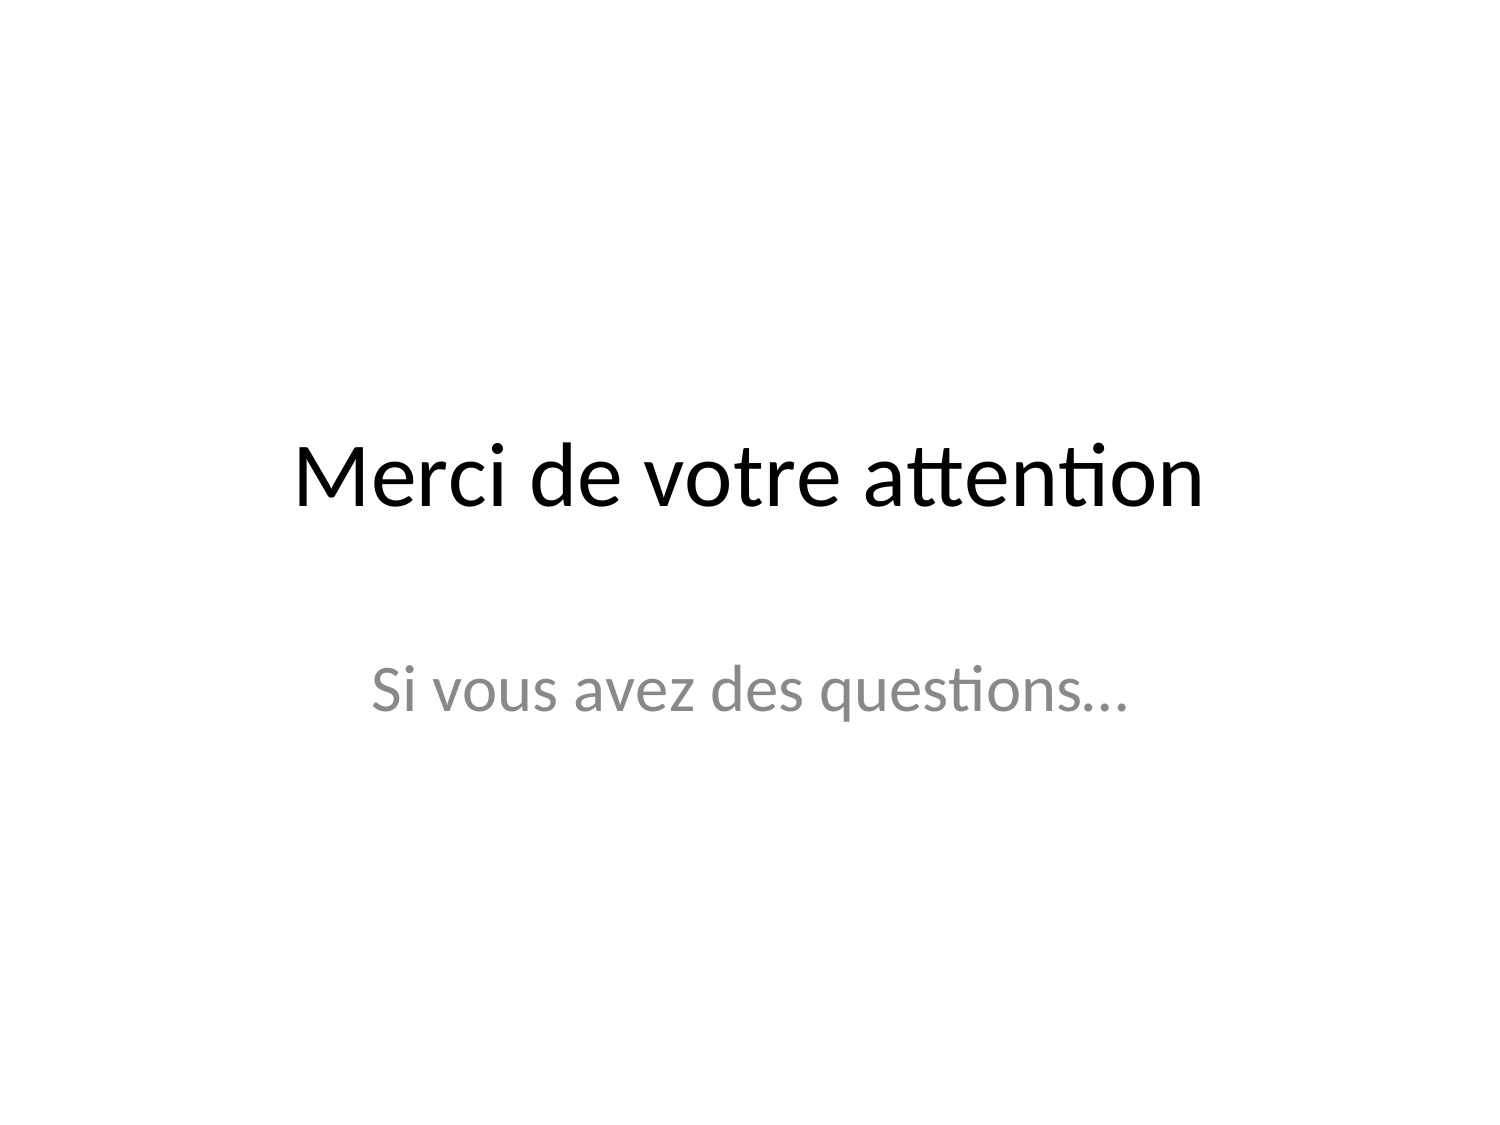

Merci de votre attention
Si vous avez des questions…